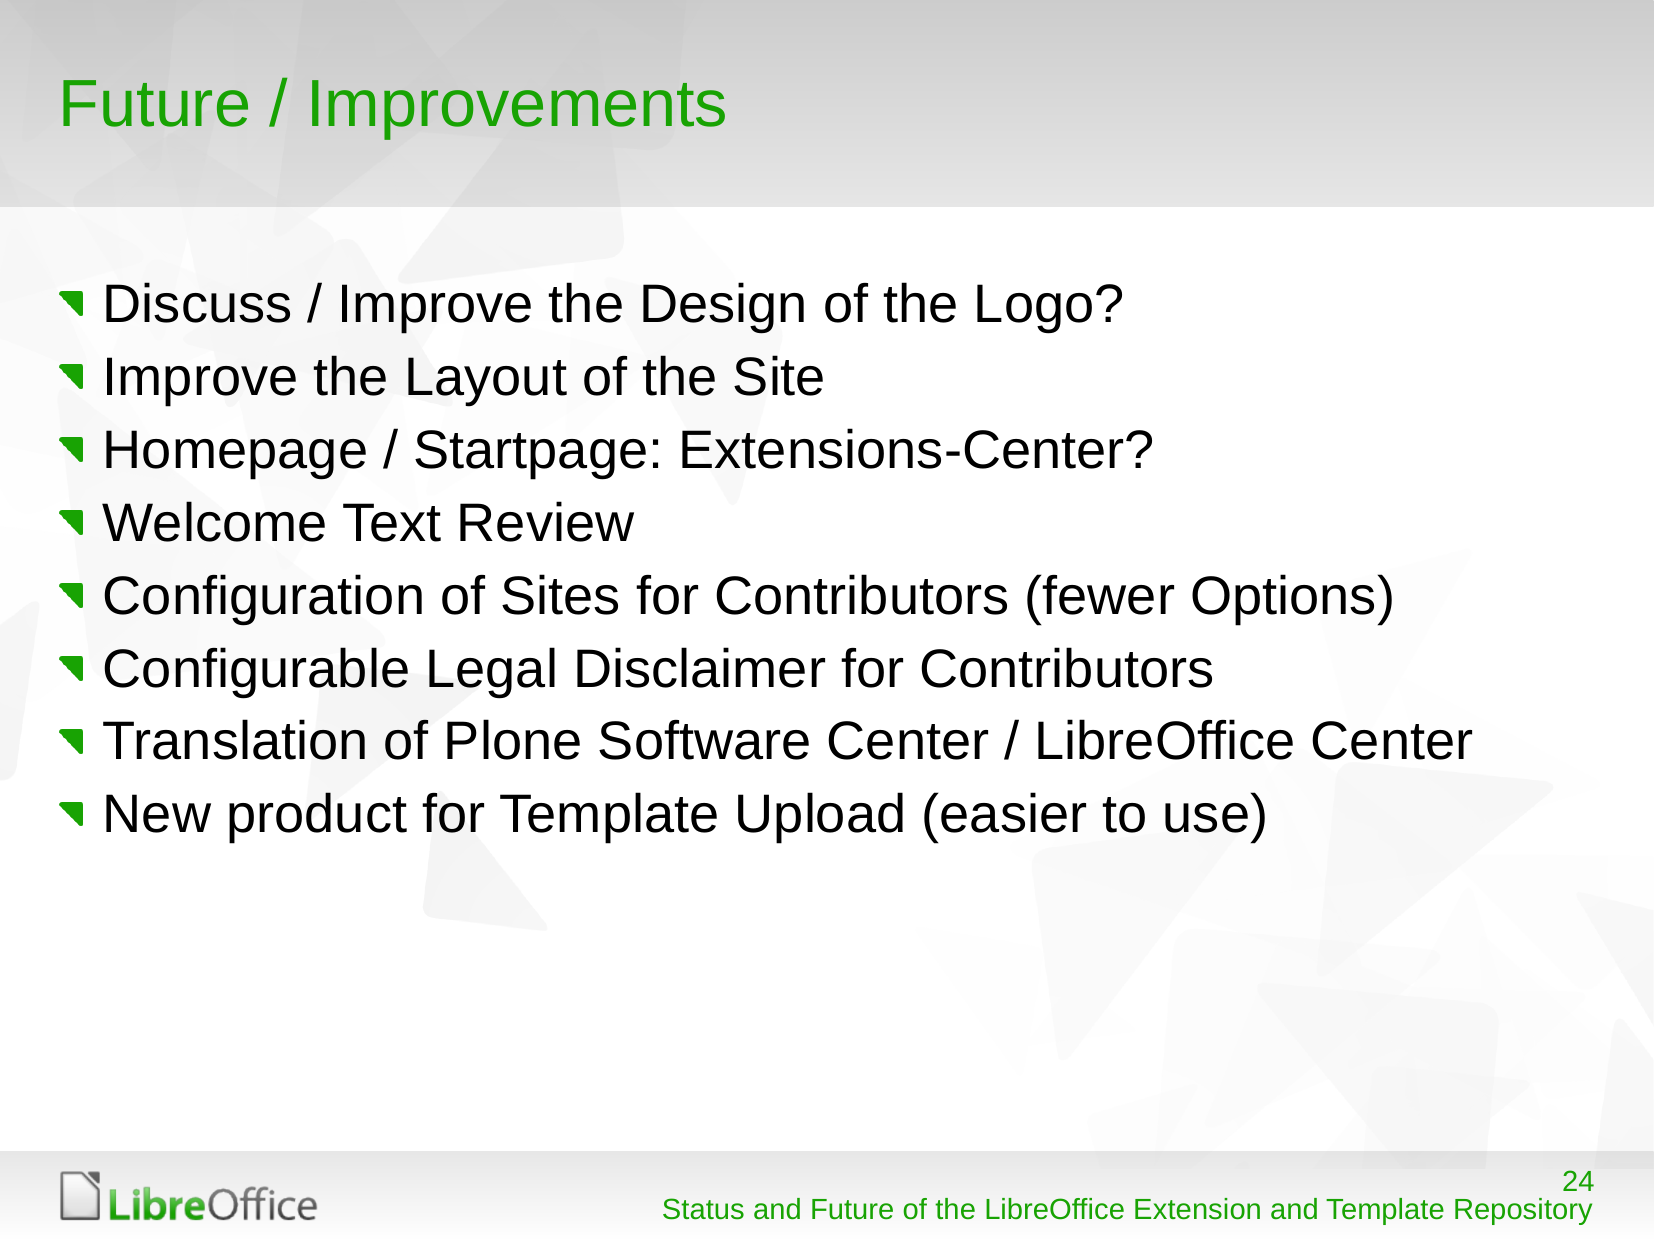

# Future / Improvements
Discuss / Improve the Design of the Logo?
Improve the Layout of the Site
Homepage / Startpage: Extensions-Center?
Welcome Text Review
Configuration of Sites for Contributors (fewer Options)
Configurable Legal Disclaimer for Contributors
Translation of Plone Software Center / LibreOffice Center
New product for Template Upload (easier to use)
24
Status and Future of the LibreOffice Extension and Template Repository